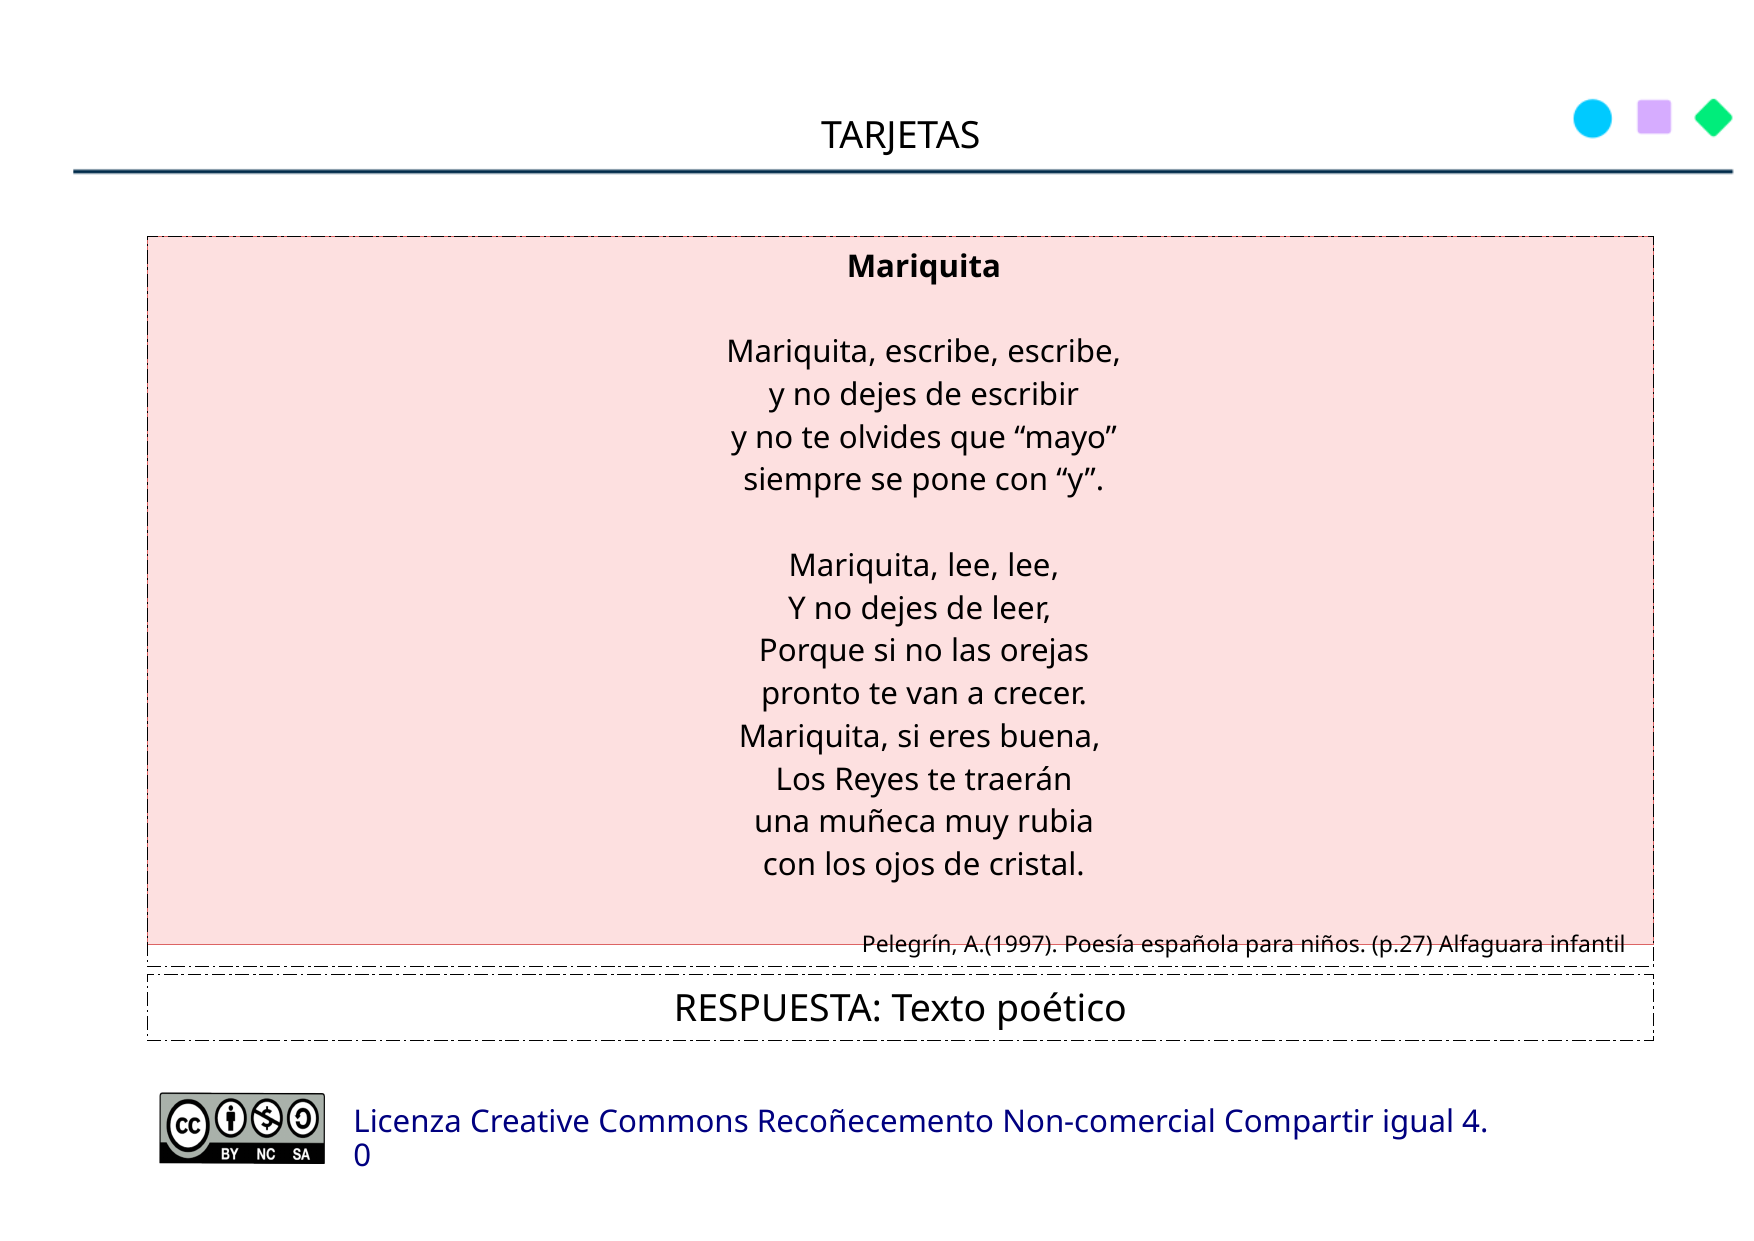

TARJETAS
Mariquita
Mariquita, escribe, escribe,
y no dejes de escribir
y no te olvides que “mayo”
siempre se pone con “y”.
Mariquita, lee, lee,
Y no dejes de leer,
Porque si no las orejas
pronto te van a crecer.
Mariquita, si eres buena,
Los Reyes te traerán
una muñeca muy rubia
con los ojos de cristal.
Pelegrín, A.(1997). Poesía española para niños. (p.27) Alfaguara infantil
RESPUESTA: Texto poético
Licenza Creative Commons Recoñecemento Non-comercial Compartir igual 4.0